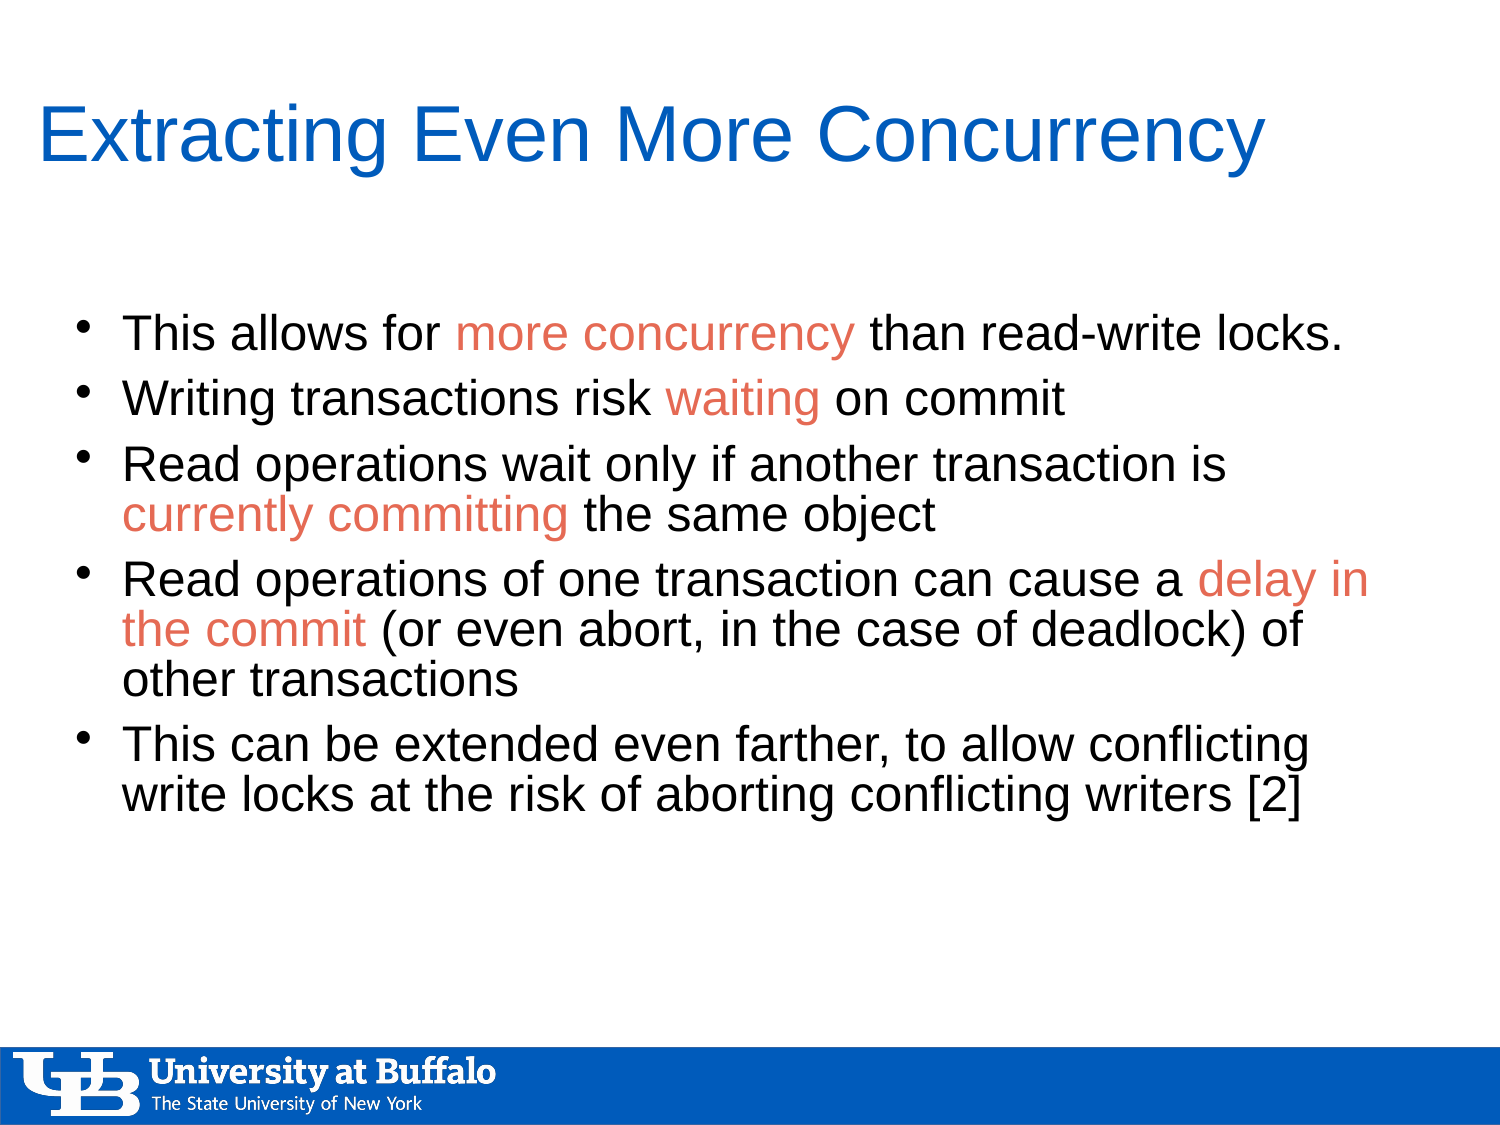

# Extracting Even More Concurrency
This allows for more concurrency than read-write locks.
Writing transactions risk waiting on commit
Read operations wait only if another transaction is currently committing the same object
Read operations of one transaction can cause a delay in the commit (or even abort, in the case of deadlock) of other transactions
This can be extended even farther, to allow conflicting write locks at the risk of aborting conflicting writers [2]